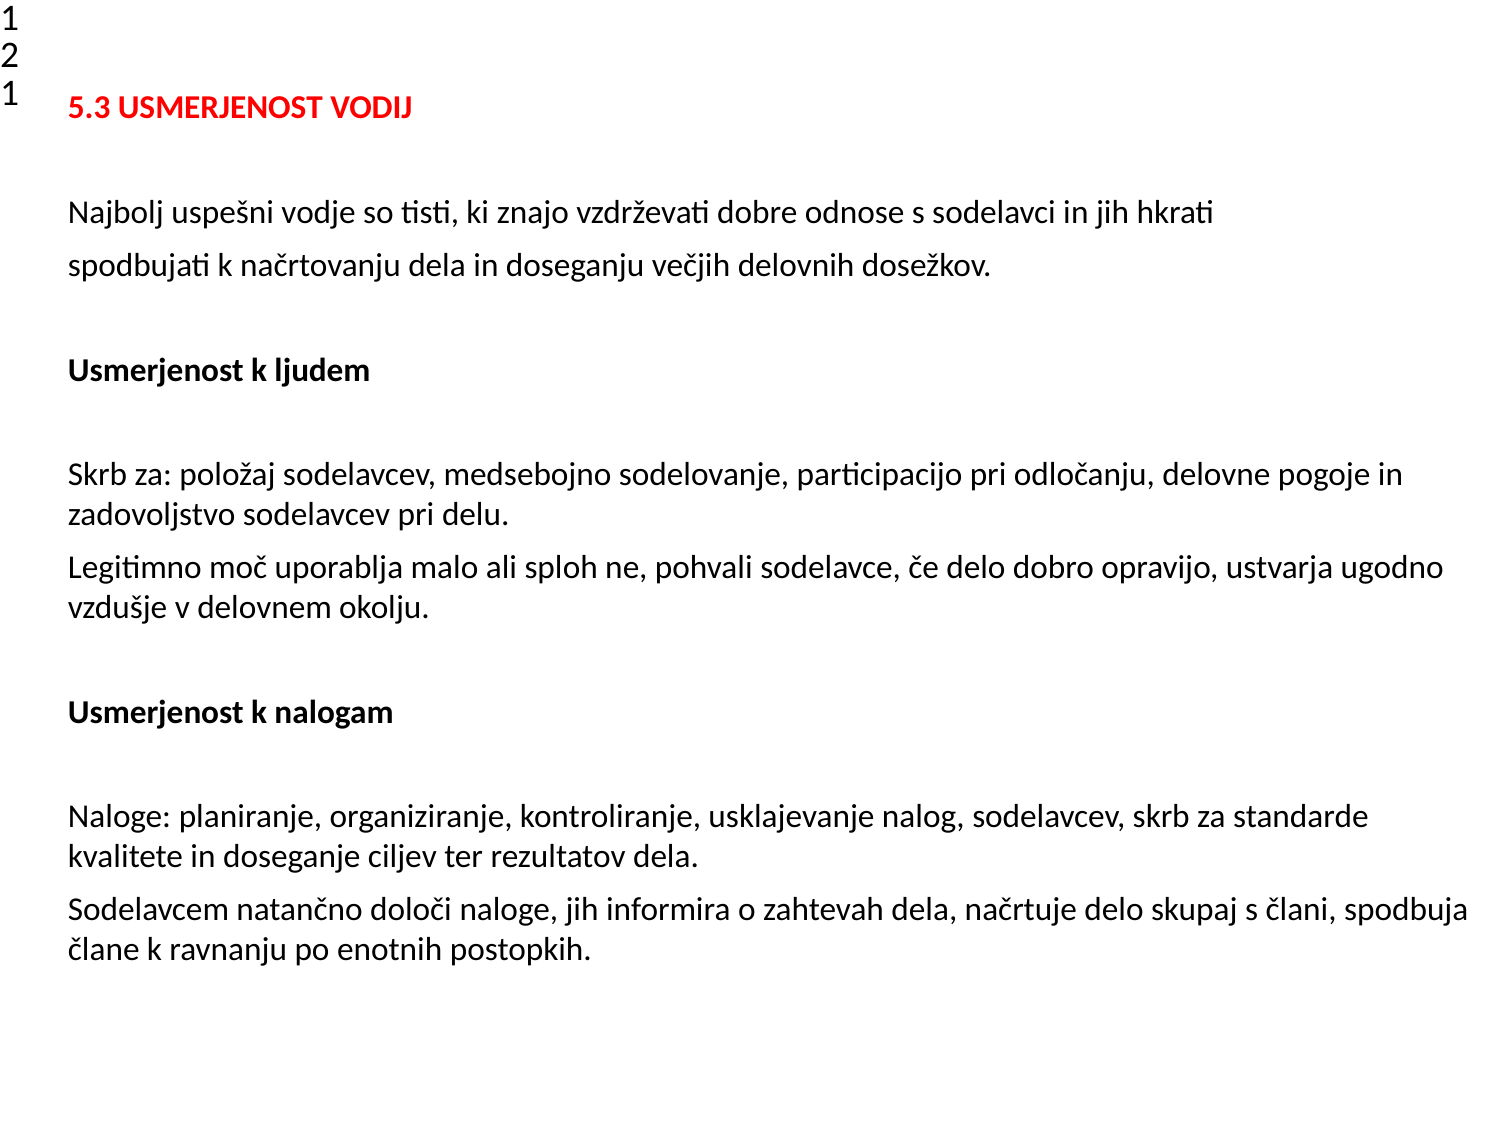

5.3 USMERJENOST VODIJ
Najbolj uspešni vodje so tisti, ki znajo vzdrževati dobre odnose s sodelavci in jih hkrati
spodbujati k načrtovanju dela in doseganju večjih delovnih dosežkov.
Usmerjenost k ljudem
Skrb za: položaj sodelavcev, medsebojno sodelovanje, participacijo pri odločanju, delovne pogoje in zadovoljstvo sodelavcev pri delu.
Legitimno moč uporablja malo ali sploh ne, pohvali sodelavce, če delo dobro opravijo, ustvarja ugodno vzdušje v delovnem okolju.
Usmerjenost k nalogam
Naloge: planiranje, organiziranje, kontroliranje, usklajevanje nalog, sodelavcev, skrb za standarde kvalitete in doseganje ciljev ter rezultatov dela.
Sodelavcem natančno določi naloge, jih informira o zahtevah dela, načrtuje delo skupaj s člani, spodbuja člane k ravnanju po enotnih postopkih.